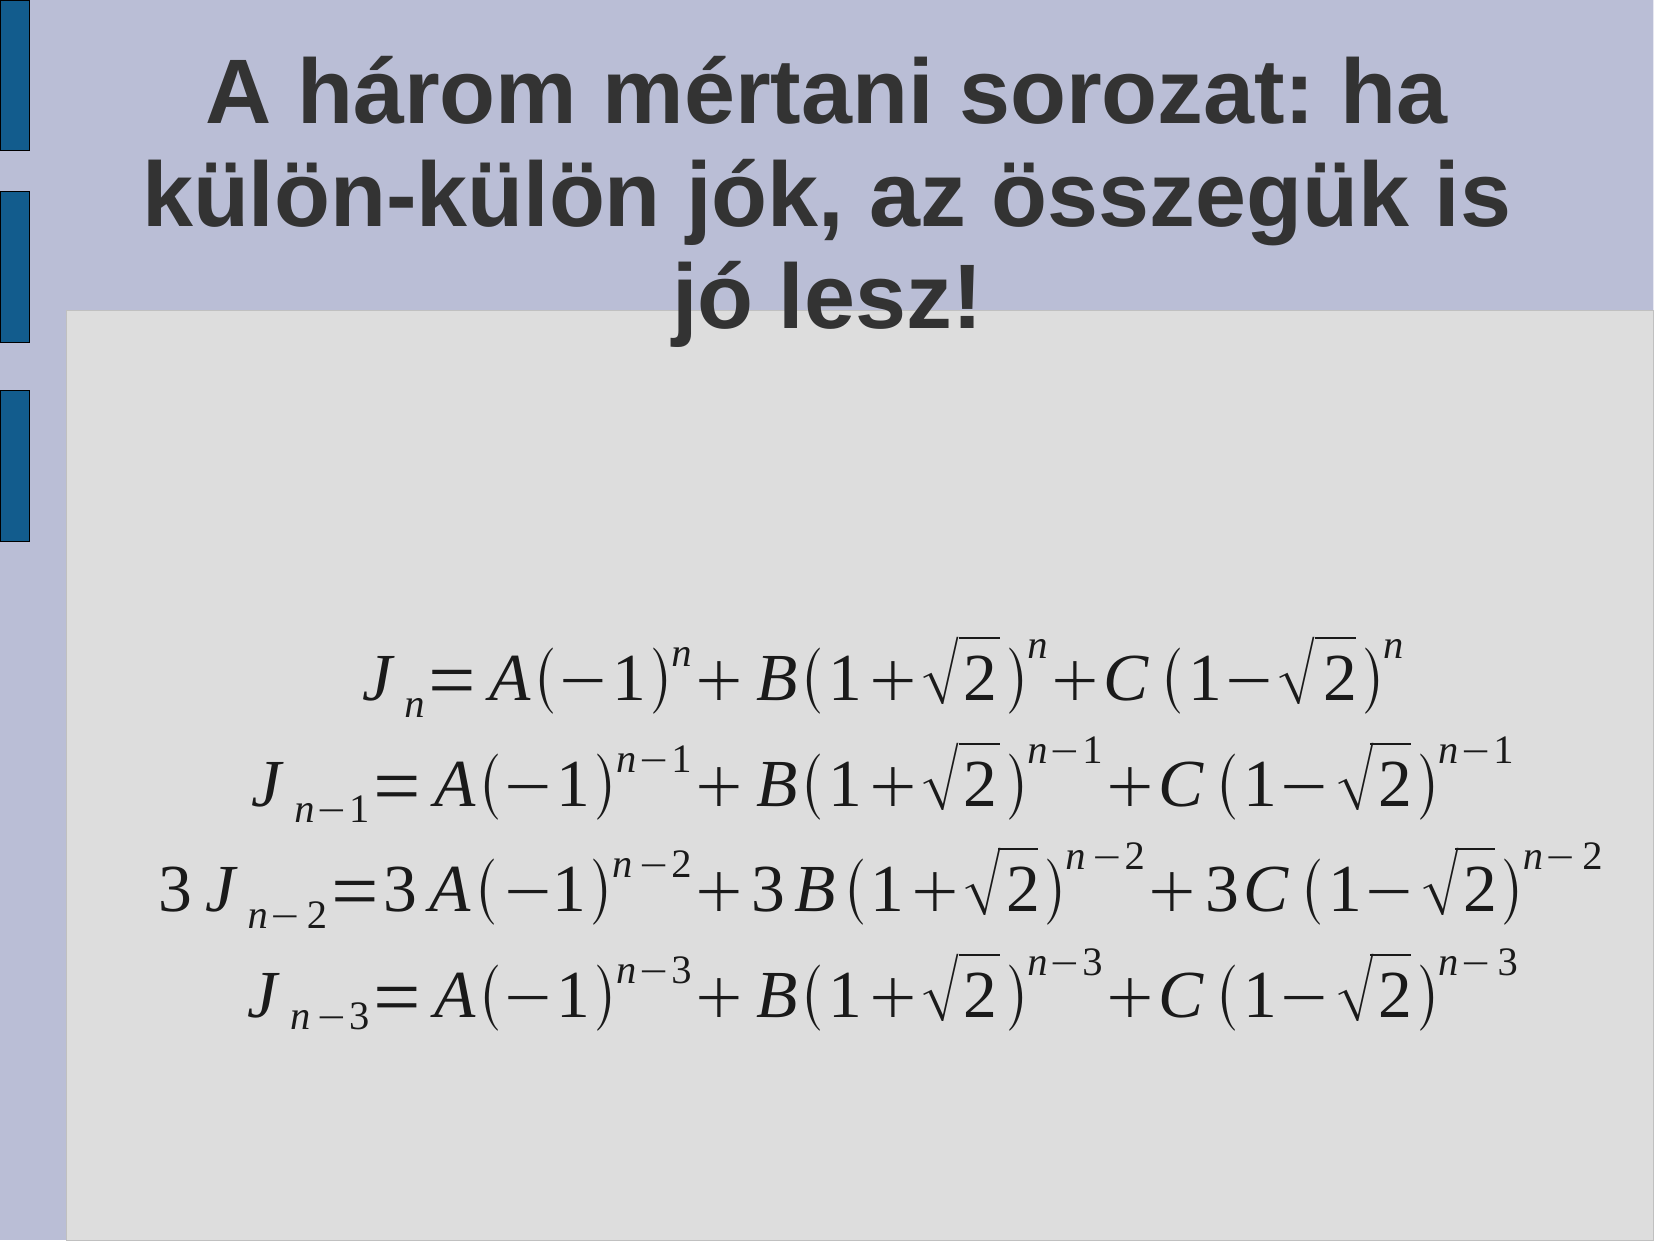

# A három mértani sorozat: ha külön-külön jók, az összegük is jó lesz!